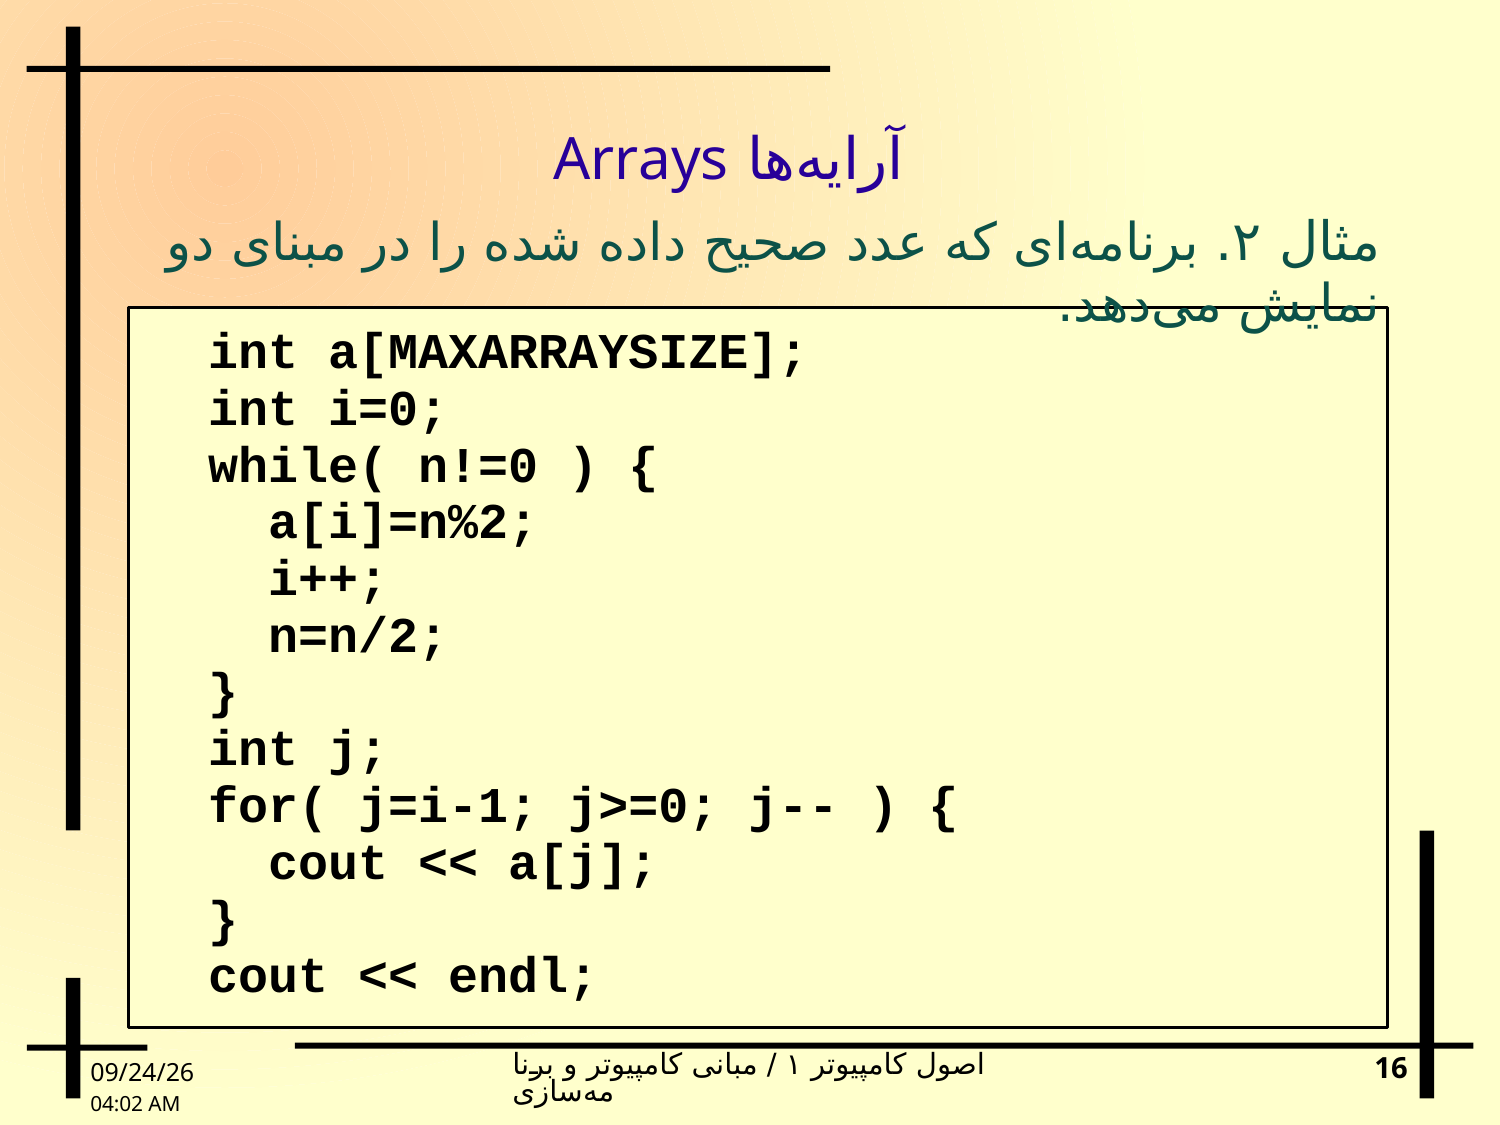

آرایه‌ها Arrays
مثال ۲. برنامه‌ای که عدد صحیح داده شده را در مبنای دو نمایش می‌دهد.
# int a[MAXARRAYSIZE];
 int i=0;
 while( n!=0 ) {
 a[i]=n%2;
 i++;
 n=n/2;
 }
 int j;
 for( j=i-1; j>=0; j-- ) {
 cout << a[j];
 }
 cout << endl;
اصول کامپیوتر ۱ / مبانی کامپیوتر و برنامه‌سازی
16